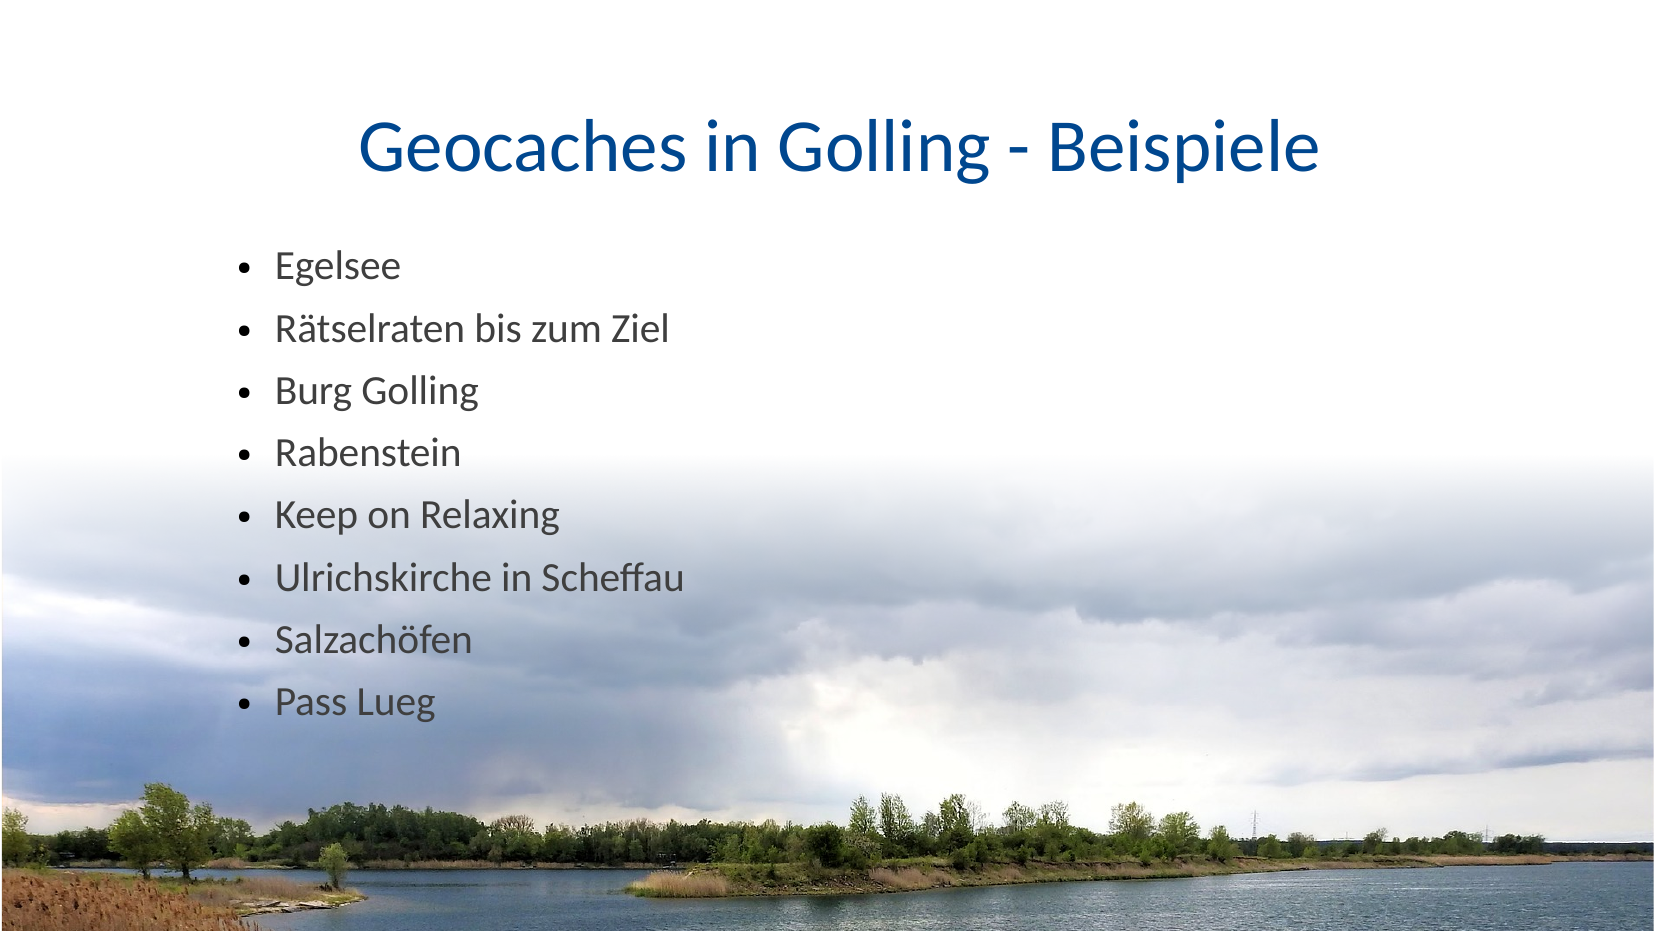

# Geocaches in Golling - Beispiele
Egelsee
Rätselraten bis zum Ziel
Burg Golling
Rabenstein
Keep on Relaxing
Ulrichskirche in Scheffau
Salzachöfen
Pass Lueg